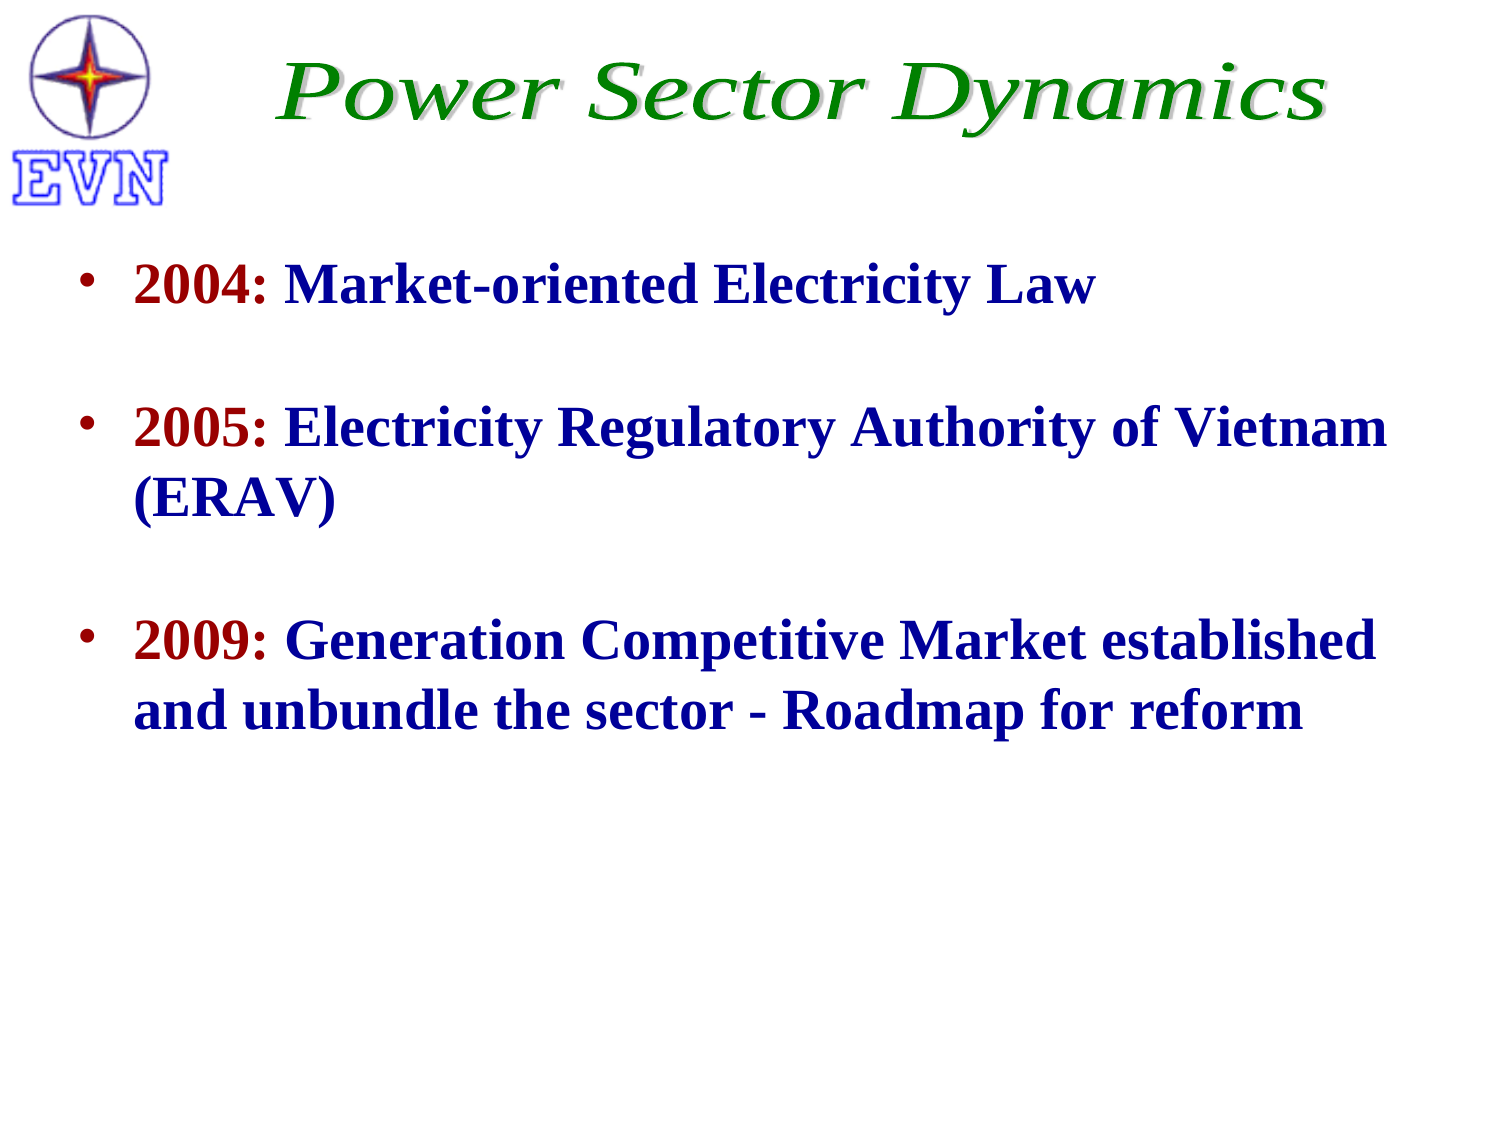

Power Sector Dynamics
2004: Market-oriented Electricity Law
2005: Electricity Regulatory Authority of Vietnam (ERAV)
2009: Generation Competitive Market established and unbundle the sector - Roadmap for reform